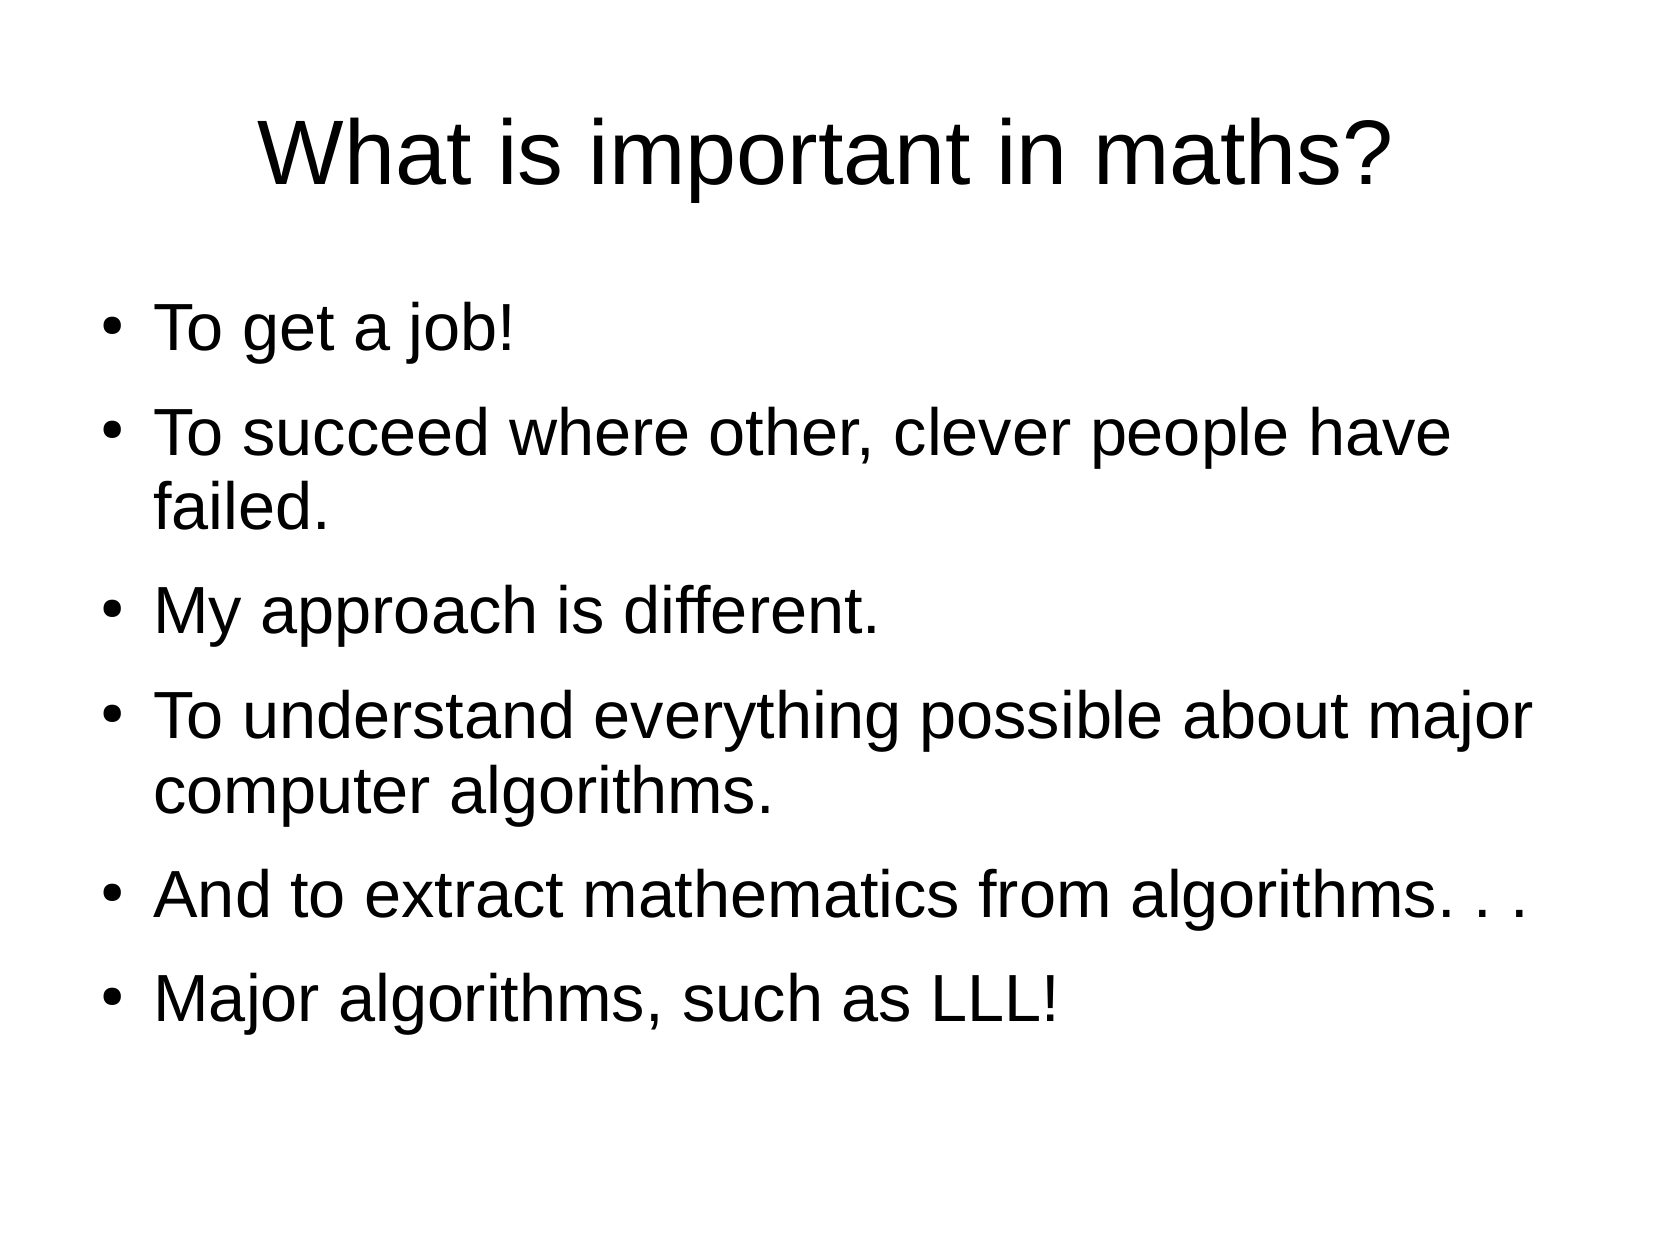

# What is important in maths?
To get a job!
To succeed where other, clever people have failed.
My approach is different.
To understand everything possible about major computer algorithms.
And to extract mathematics from algorithms. . .
Major algorithms, such as LLL!